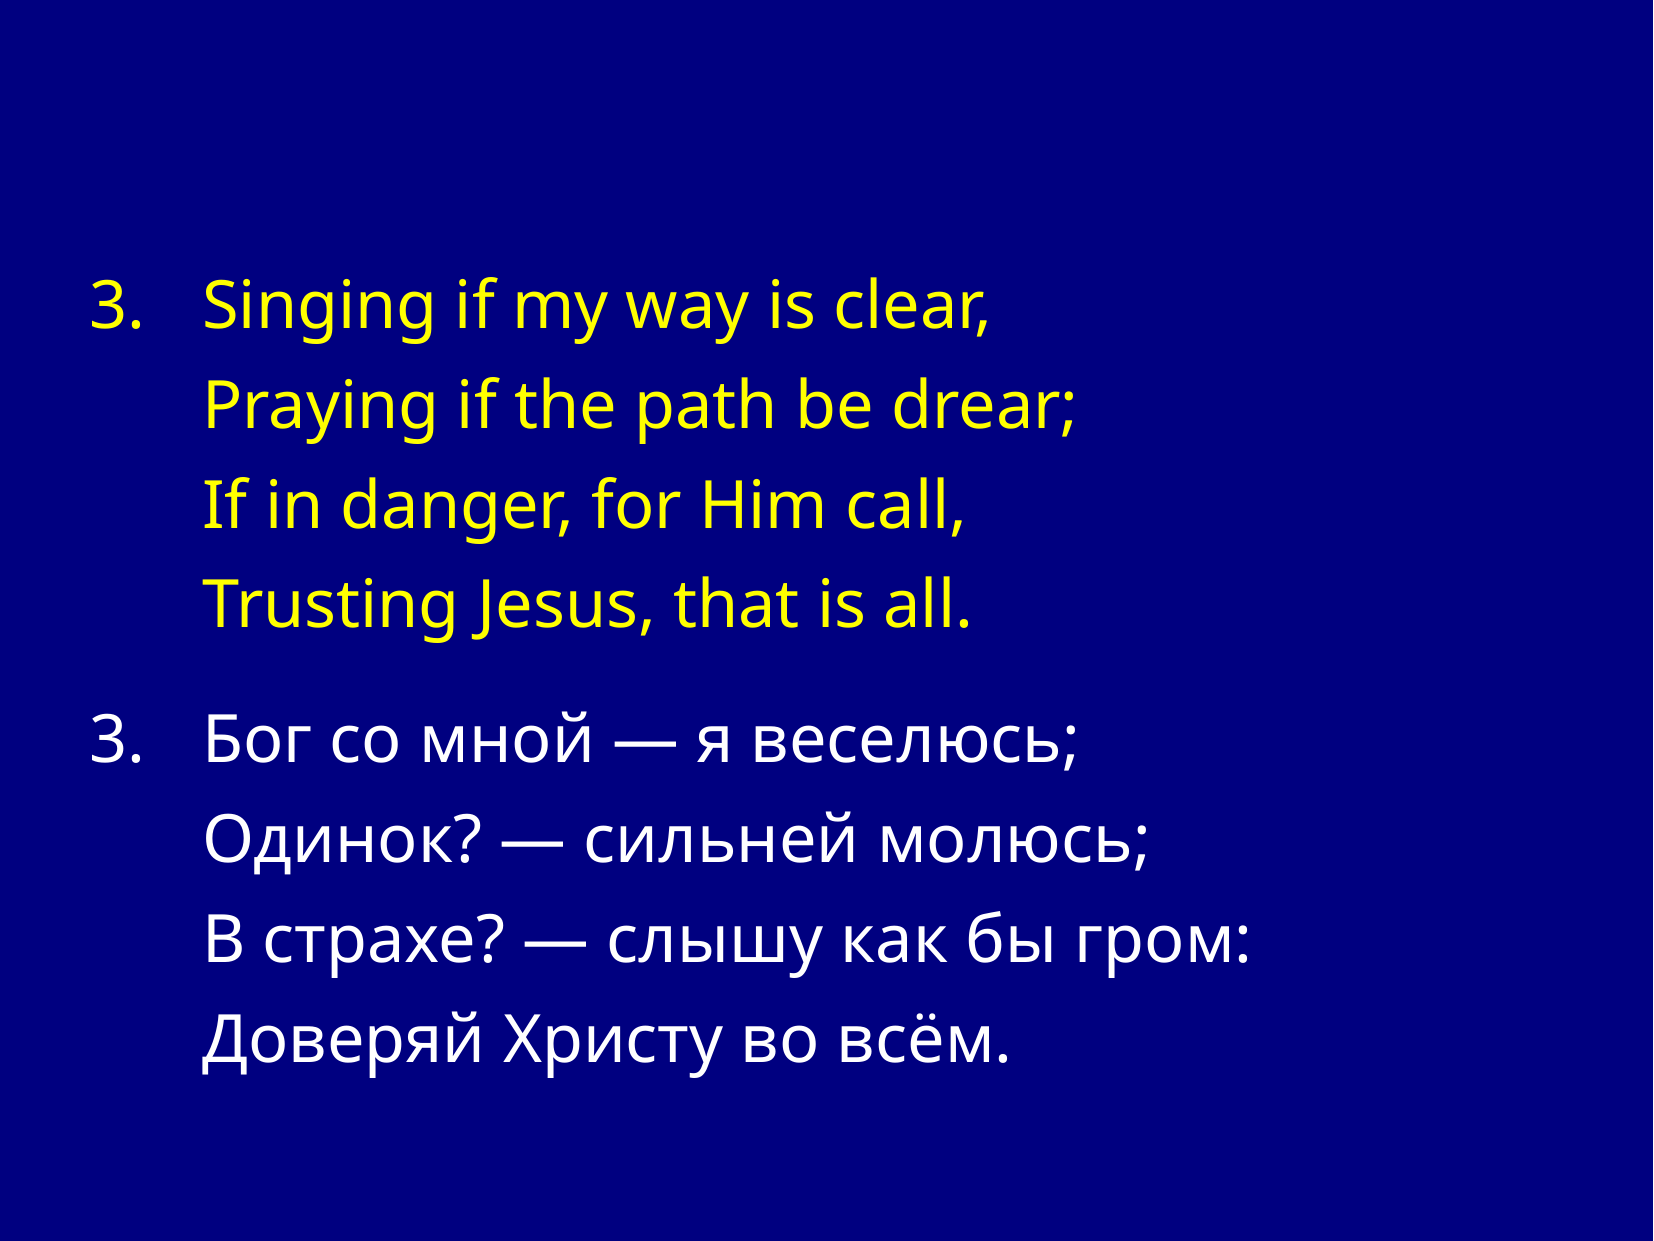

3.	Singing if my way is clear,
	Praying if the path be drear;
	If in danger, for Him call,
	Trusting Jesus, that is all.
3.	Бог со мной — я веселюсь;
	Одинок? — сильней молюсь;
	В страхе? — слышу как бы гром:
	Доверяй Христу во всём.